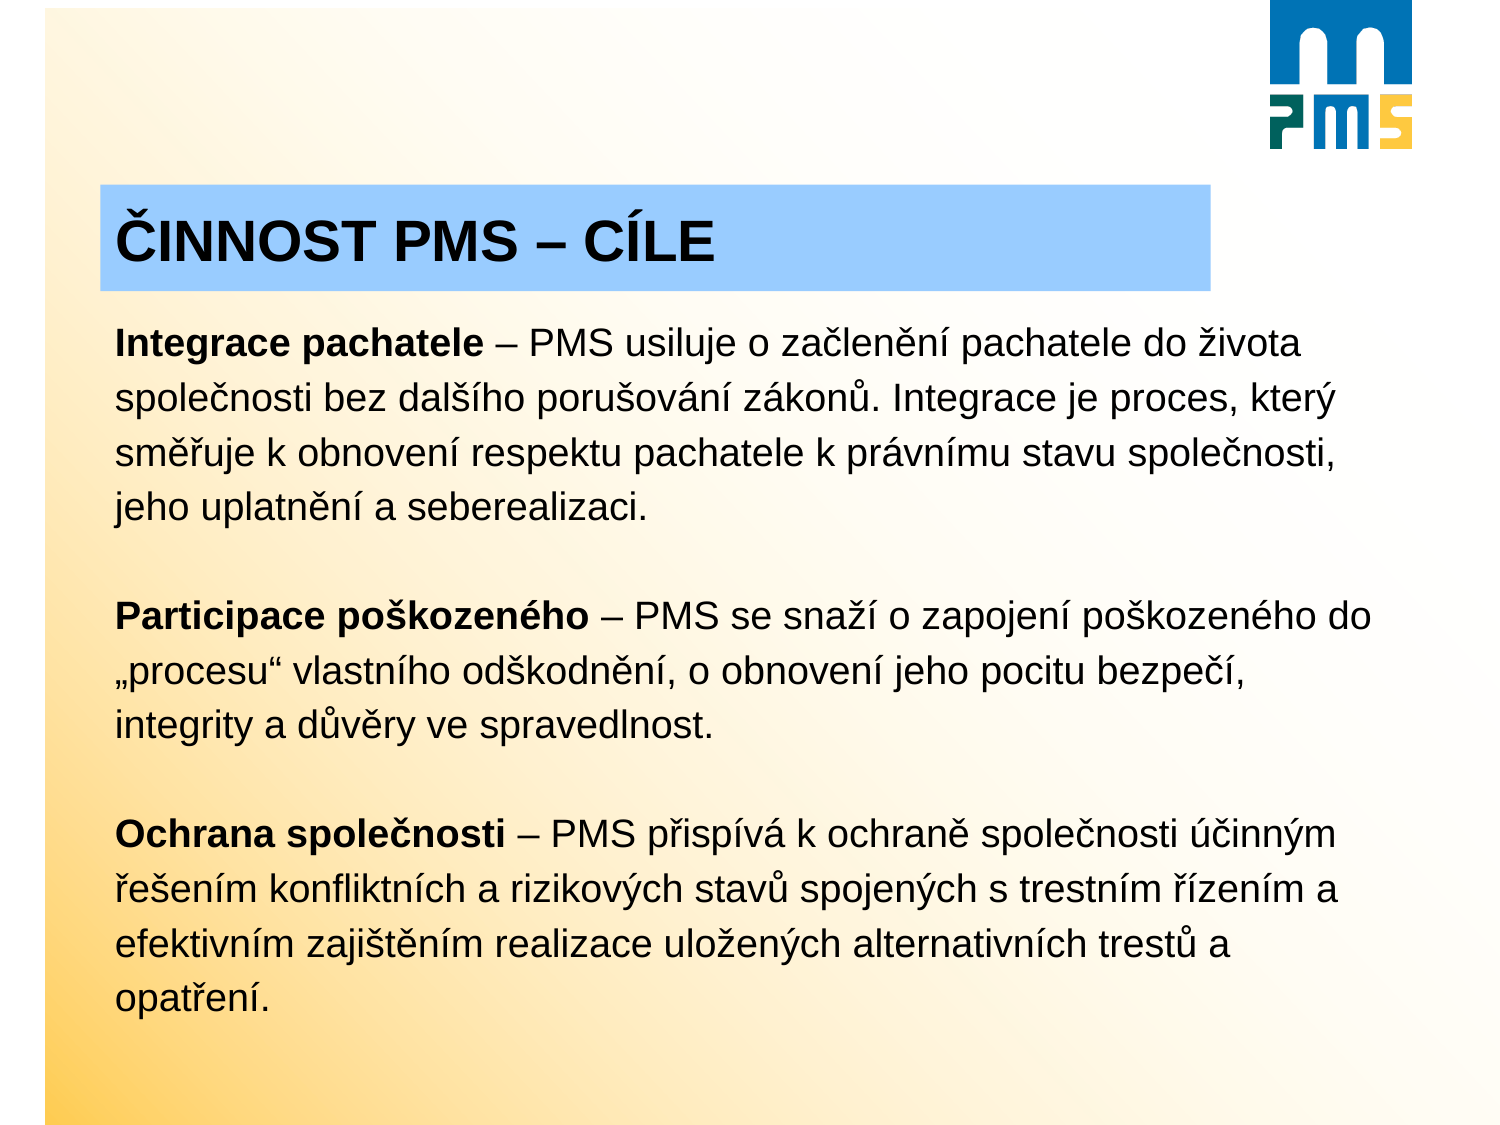

# ČINNOST PMS – CÍLE
Integrace pachatele – PMS usiluje o začlenění pachatele do života společnosti bez dalšího porušování zákonů. Integrace je proces, který směřuje k obnovení respektu pachatele k právnímu stavu společnosti, jeho uplatnění a seberealizaci.
Participace poškozeného – PMS se snaží o zapojení poškozeného do „procesu“ vlastního odškodnění, o obnovení jeho pocitu bezpečí, integrity a důvěry ve spravedlnost.
Ochrana společnosti – PMS přispívá k ochraně společnosti účinným řešením konfliktních a rizikových stavů spojených s trestním řízením a efektivním zajištěním realizace uložených alternativních trestů a opatření.